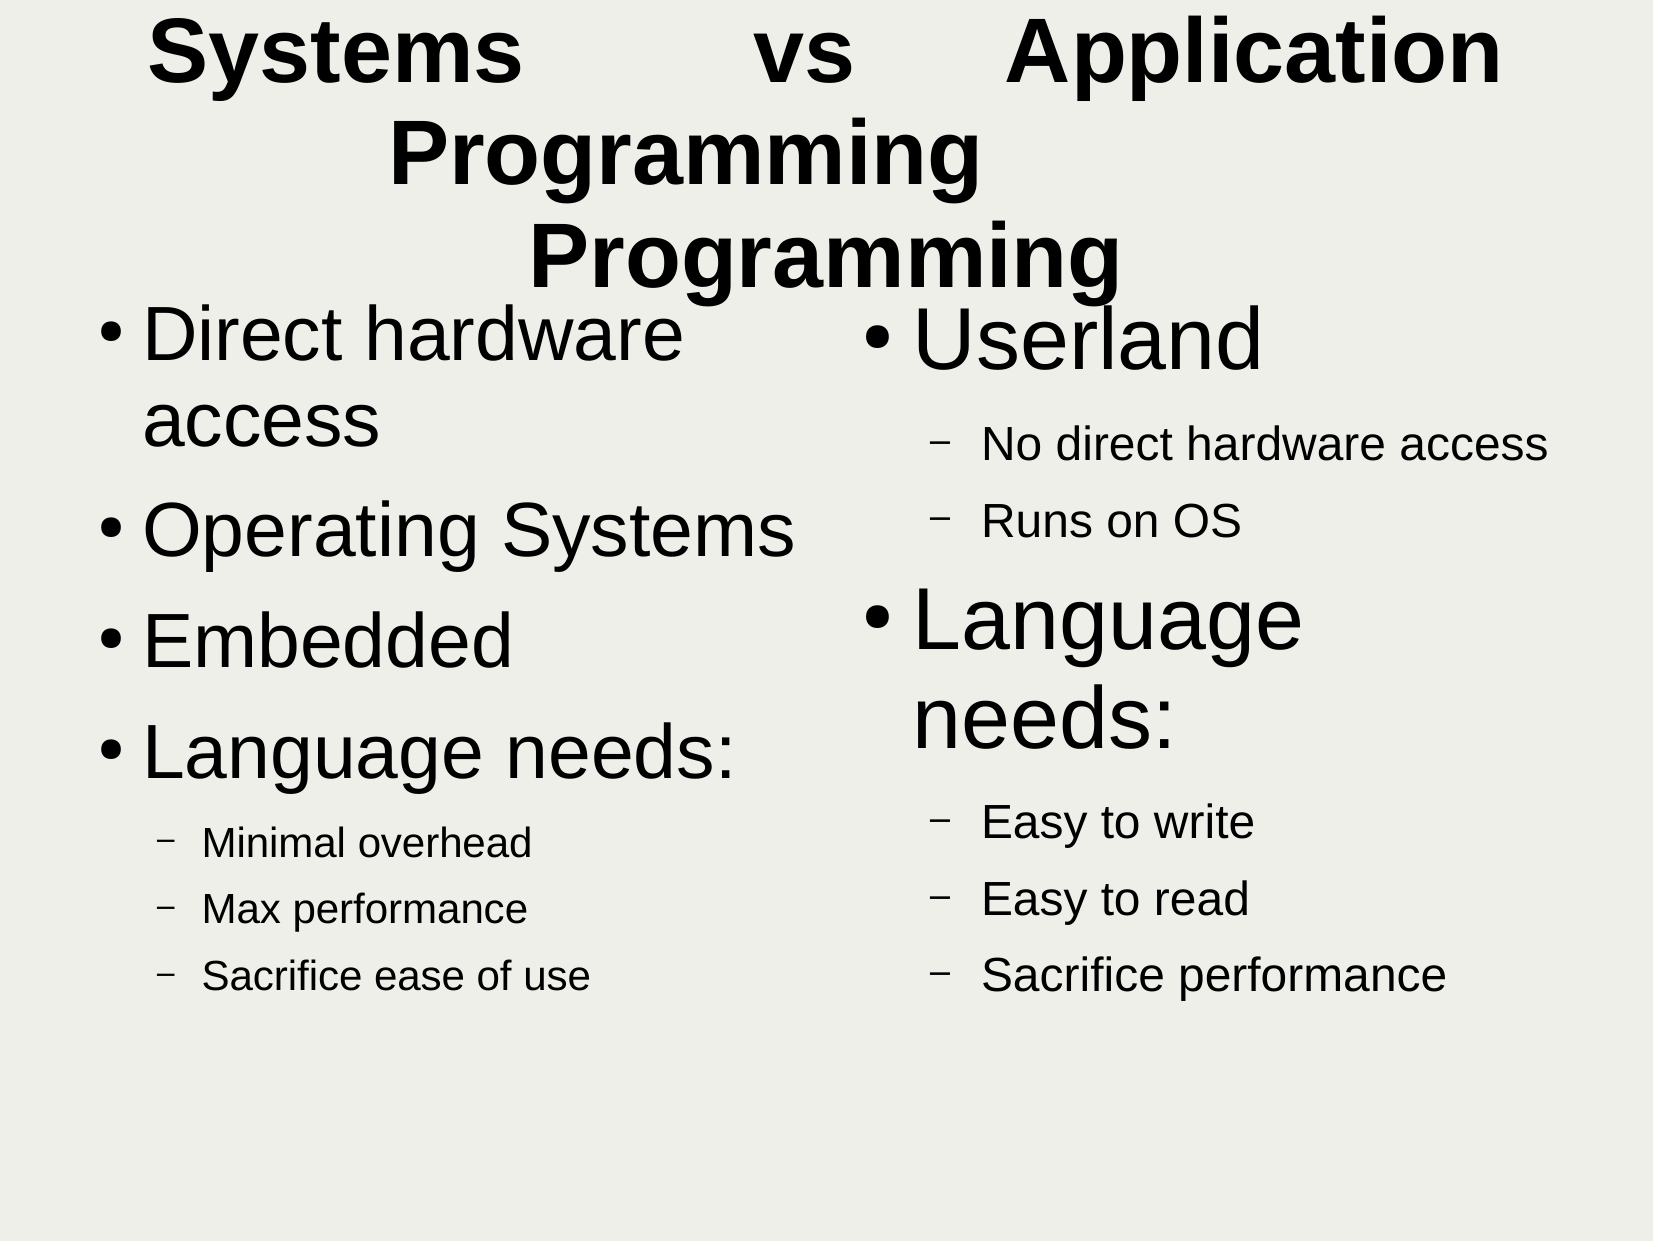

# Systems vs Application Programming Programming
Direct hardware access
Operating Systems
Embedded
Language needs:
Minimal overhead
Max performance
Sacrifice ease of use
Userland
No direct hardware access
Runs on OS
Language needs:
Easy to write
Easy to read
Sacrifice performance